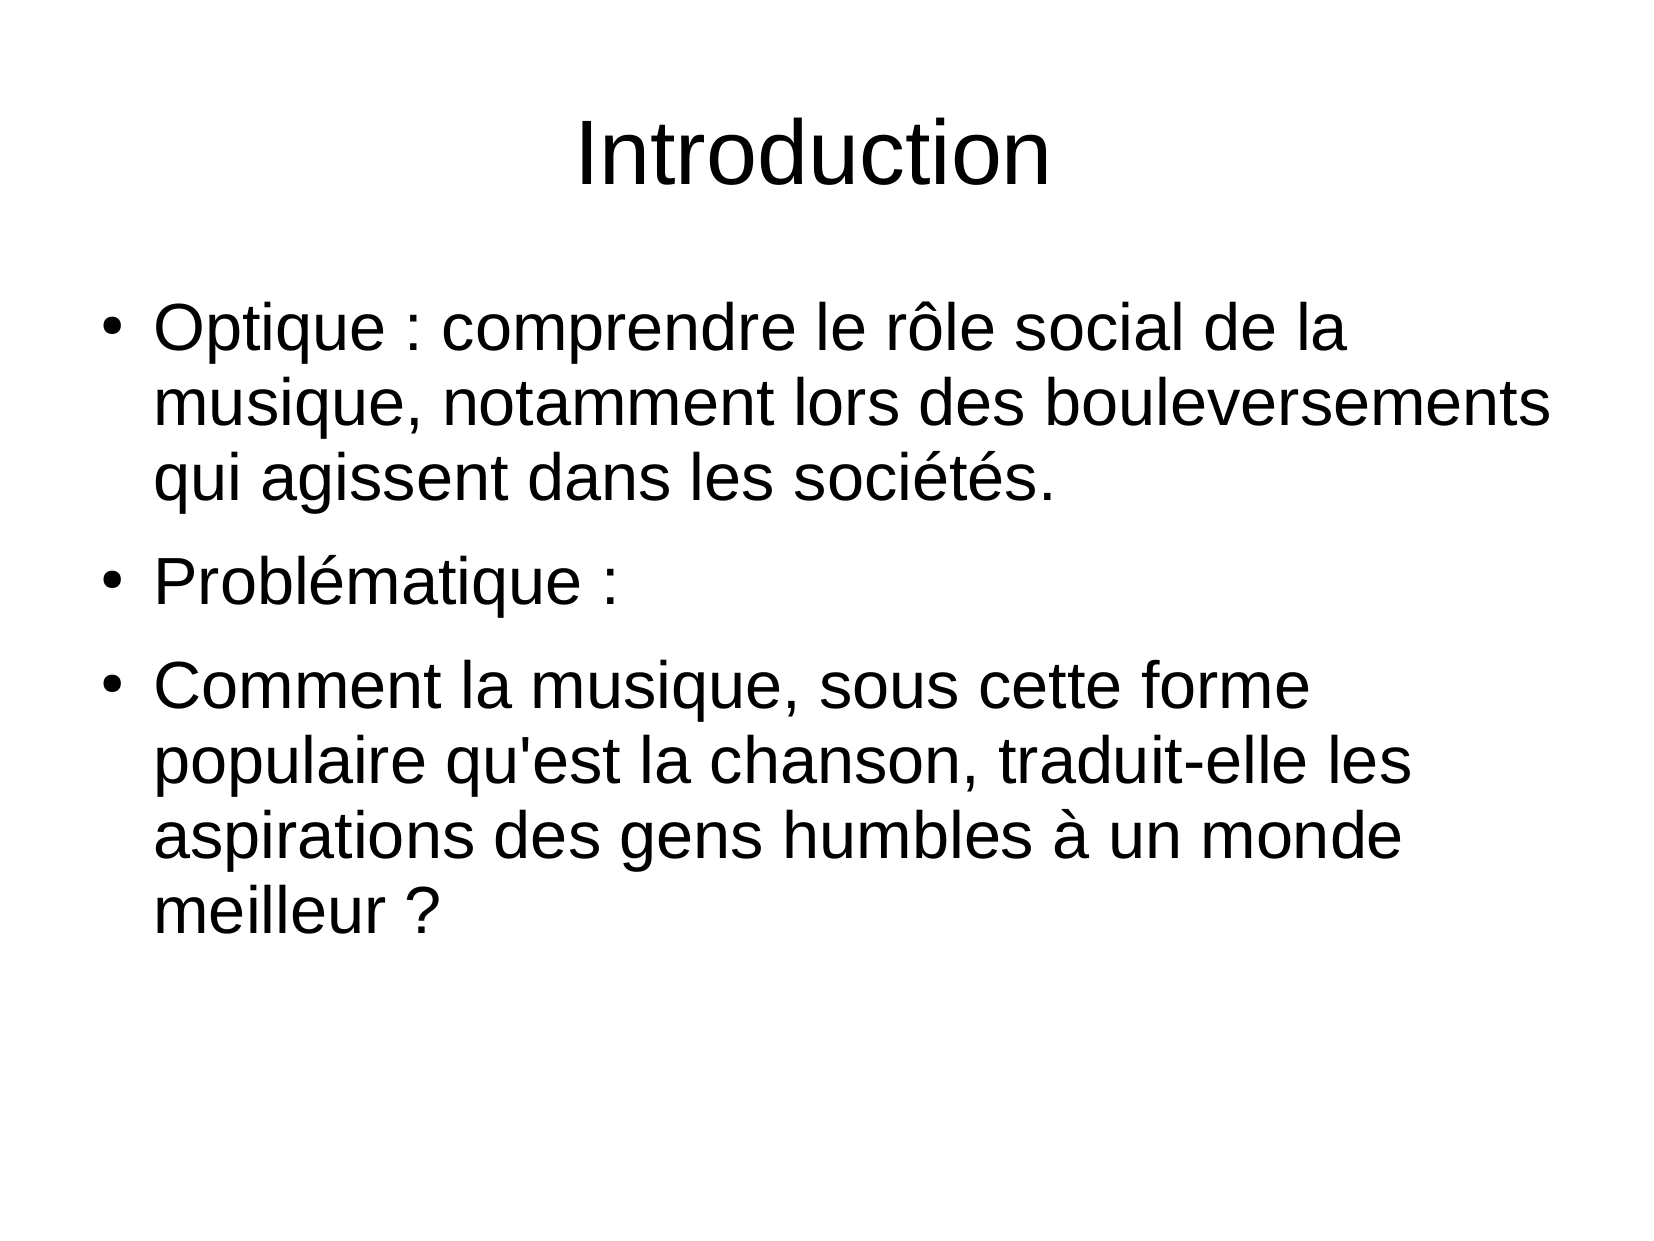

# Introduction
Optique : comprendre le rôle social de la musique, notamment lors des bouleversements qui agissent dans les sociétés.
Problématique :
Comment la musique, sous cette forme populaire qu'est la chanson, traduit-elle les aspirations des gens humbles à un monde meilleur ?